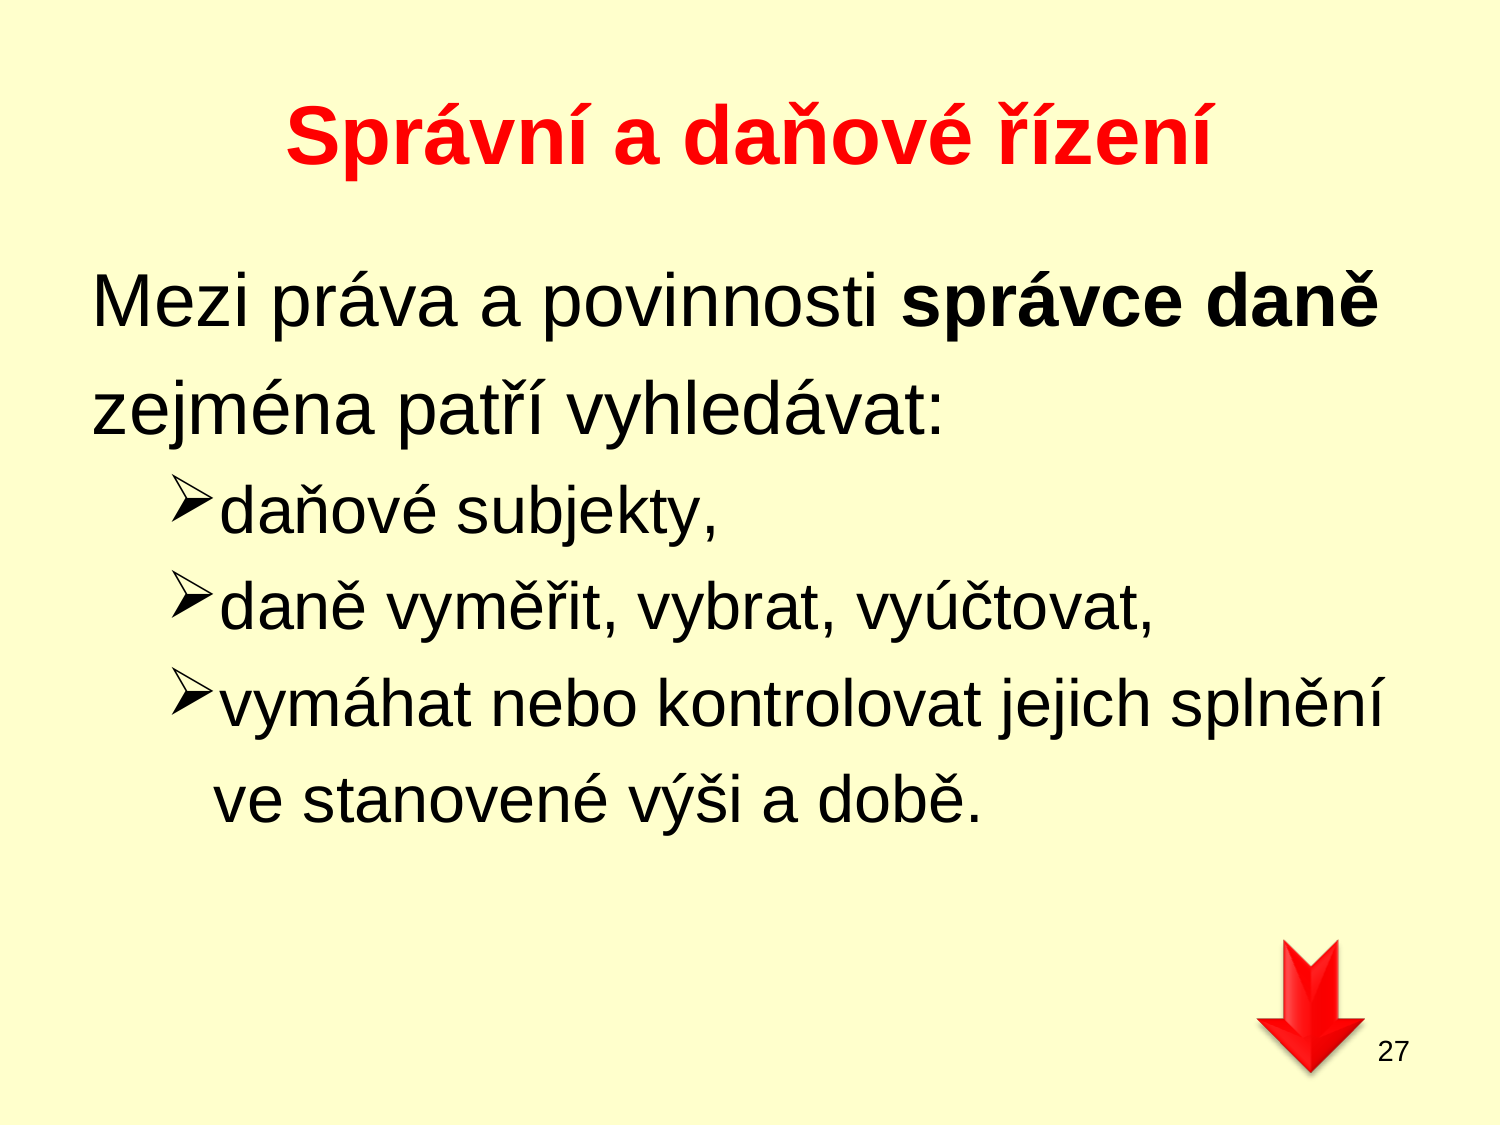

# Správní a daňové řízení
Mezi práva a povinnosti správce daně
zejména patří vyhledávat:
daňové subjekty,
daně vyměřit, vybrat, vyúčtovat,
vymáhat nebo kontrolovat jejich splnění
	ve stanovené výši a době.